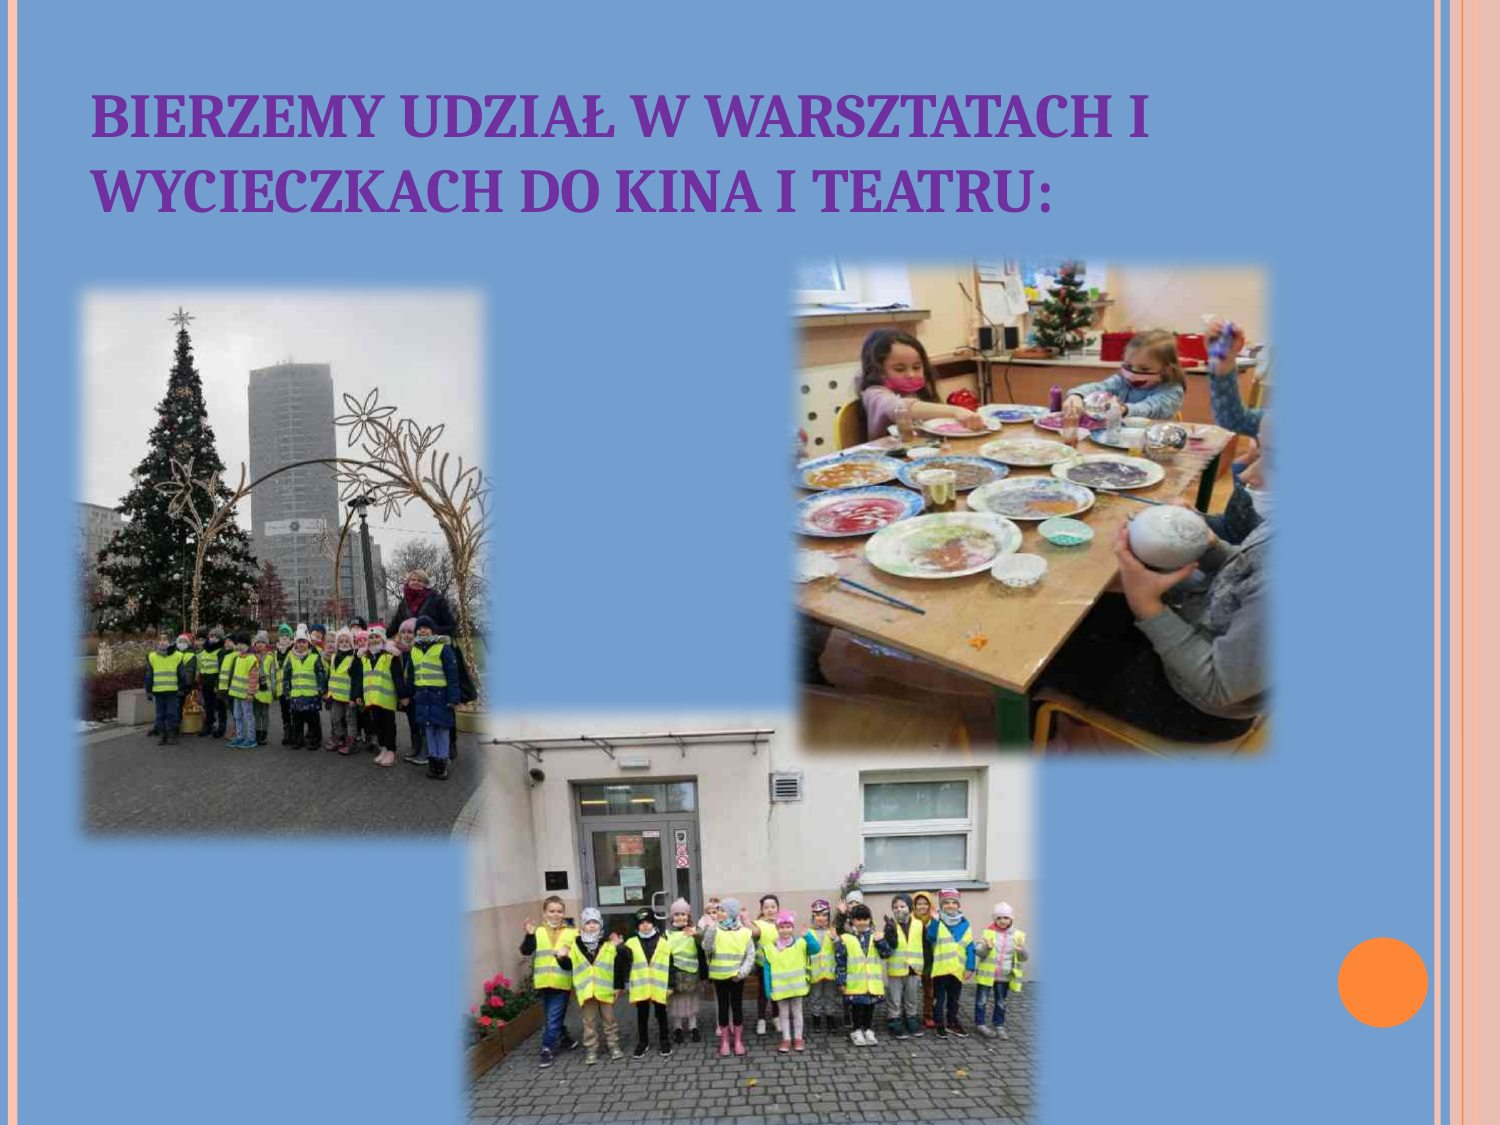

# BIERZEMY UDZIAŁ W WARSZTATACH I WYCIECZKACH DO KINA I TEATRU: